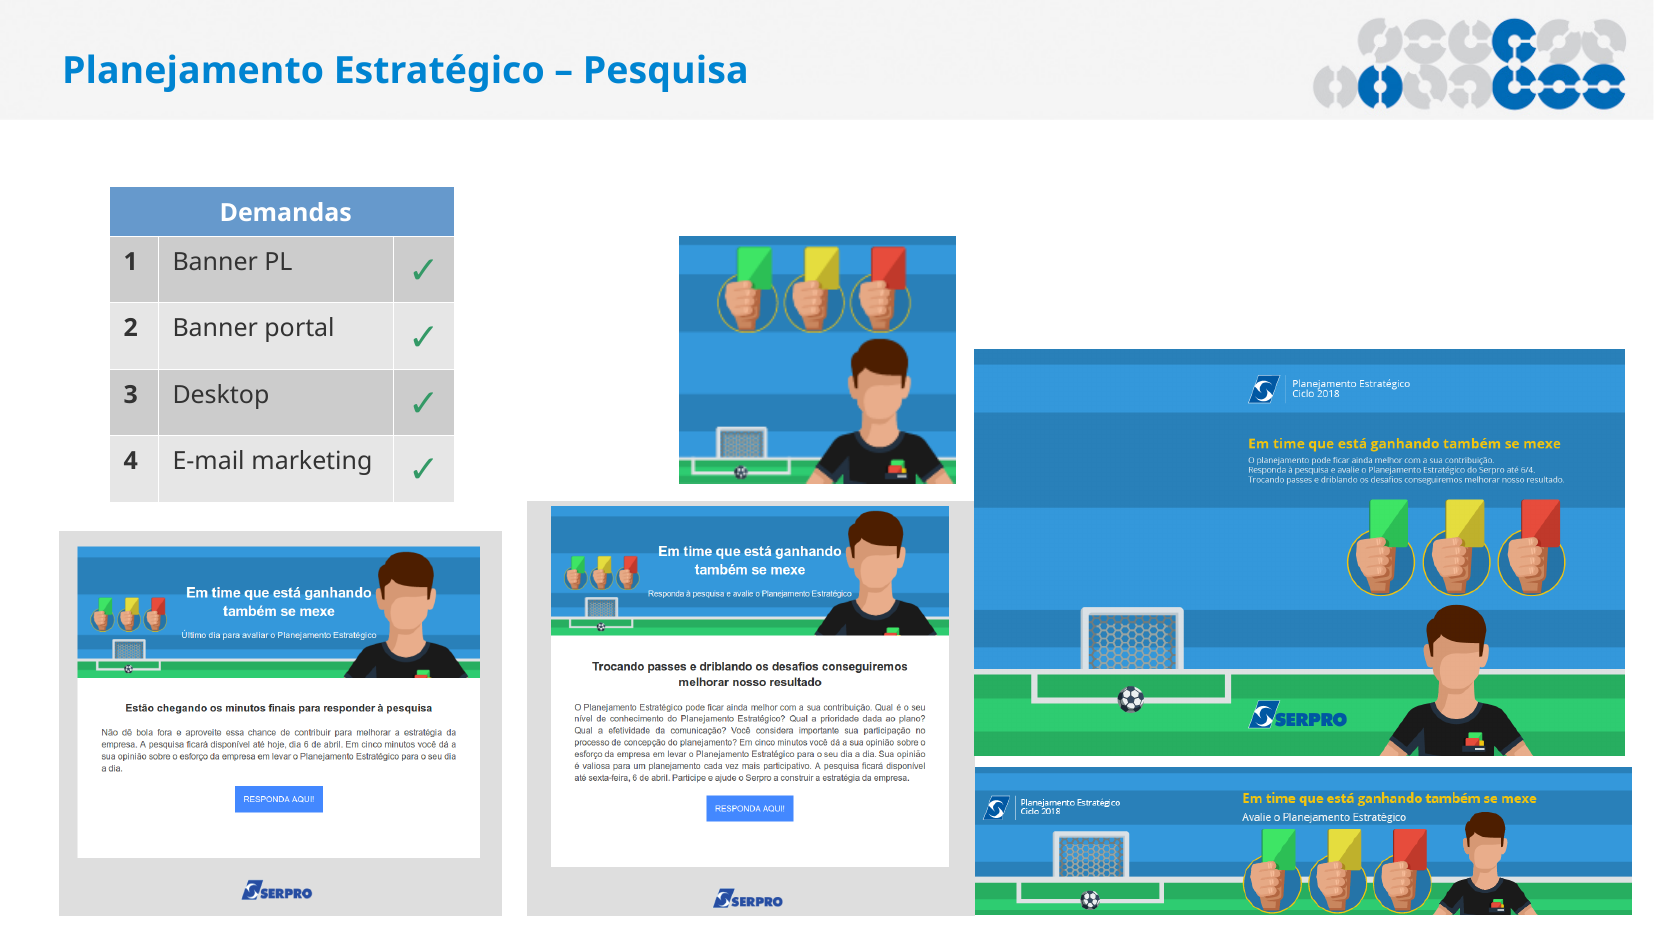

Planejamento Estratégico – Pesquisa
| Demandas | | |
| --- | --- | --- |
| 1 | Banner PL | ✓ |
| 2 | Banner portal | ✓ |
| 3 | Desktop | ✓ |
| 4 | E-mail marketing | ✓ |